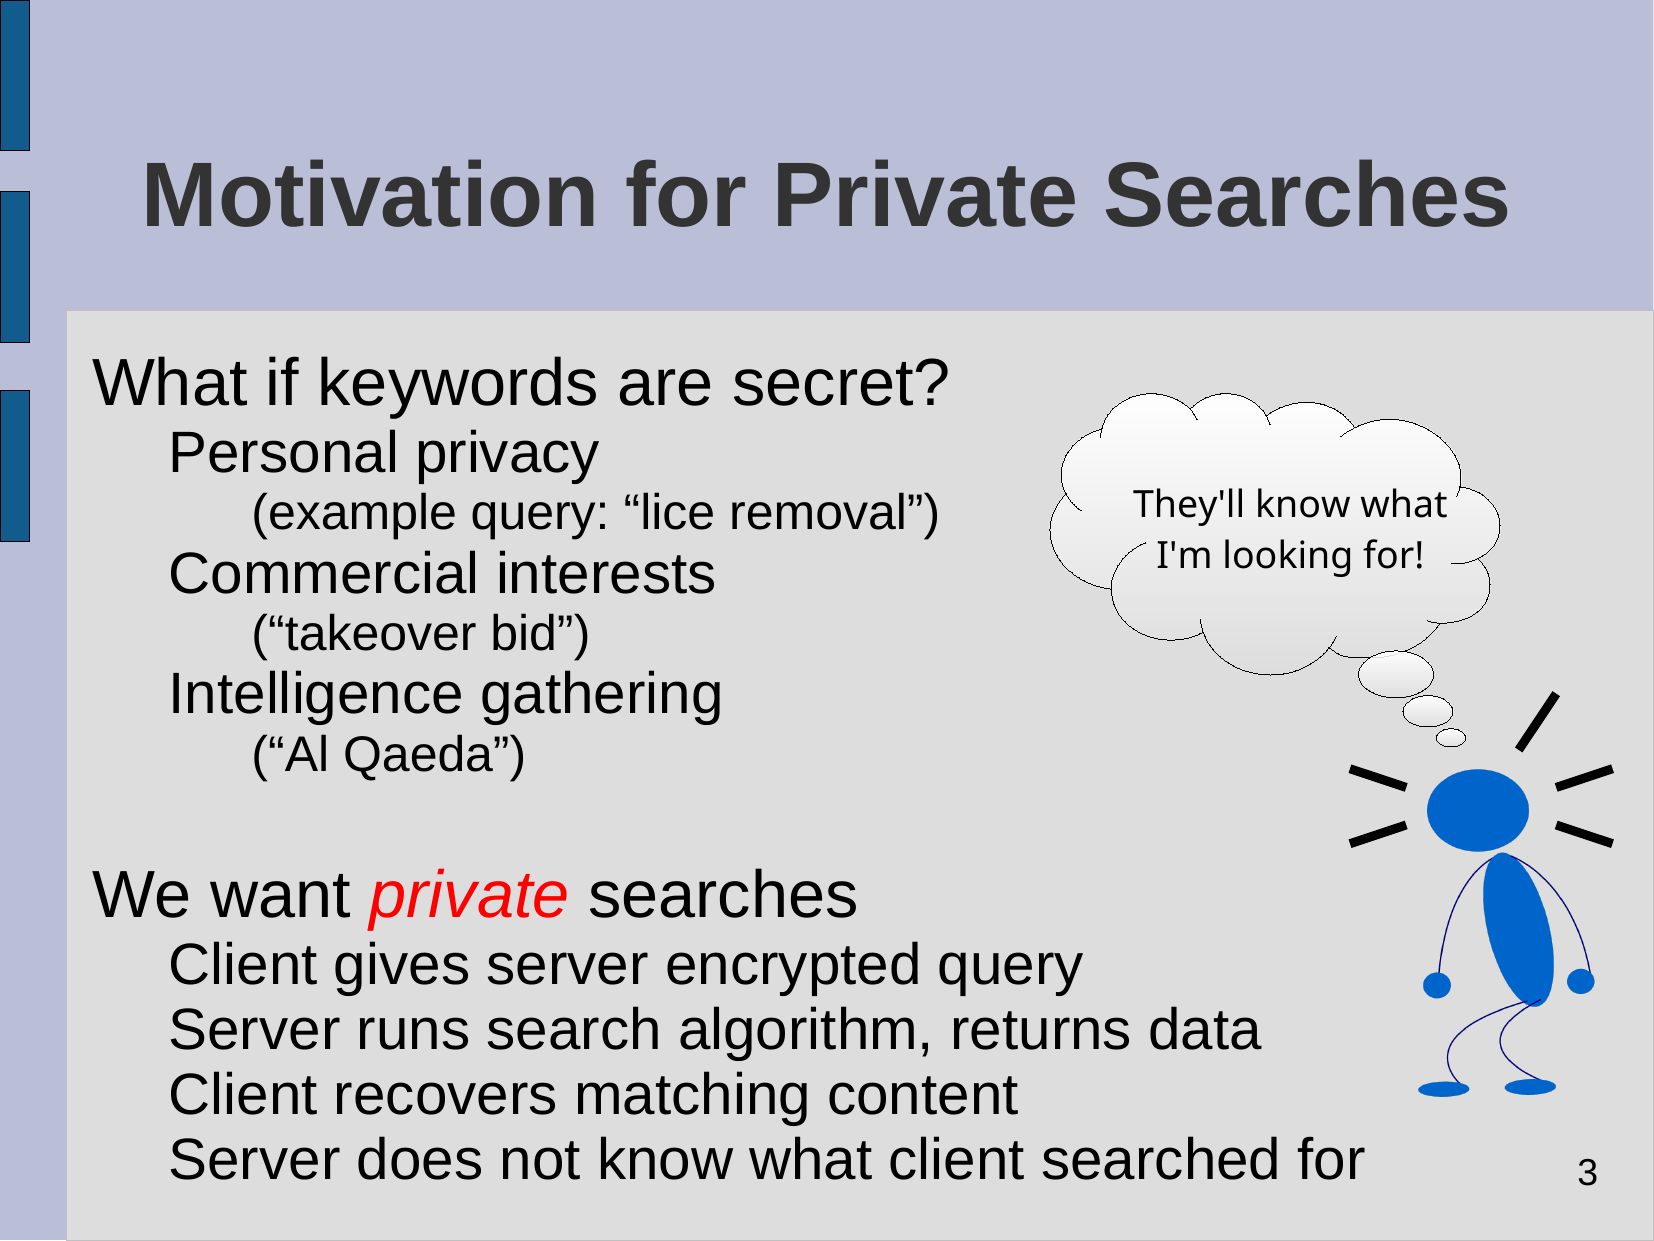

# Motivation for Private Searches
What if keywords are secret?
Personal privacy
(example query: “lice removal”)
Commercial interests
(“takeover bid”)
Intelligence gathering
(“Al Qaeda”)
We want private searches
Client gives server encrypted query
Server runs search algorithm, returns data
Client recovers matching content
Server does not know what client searched for
They'll know what
I'm looking for!